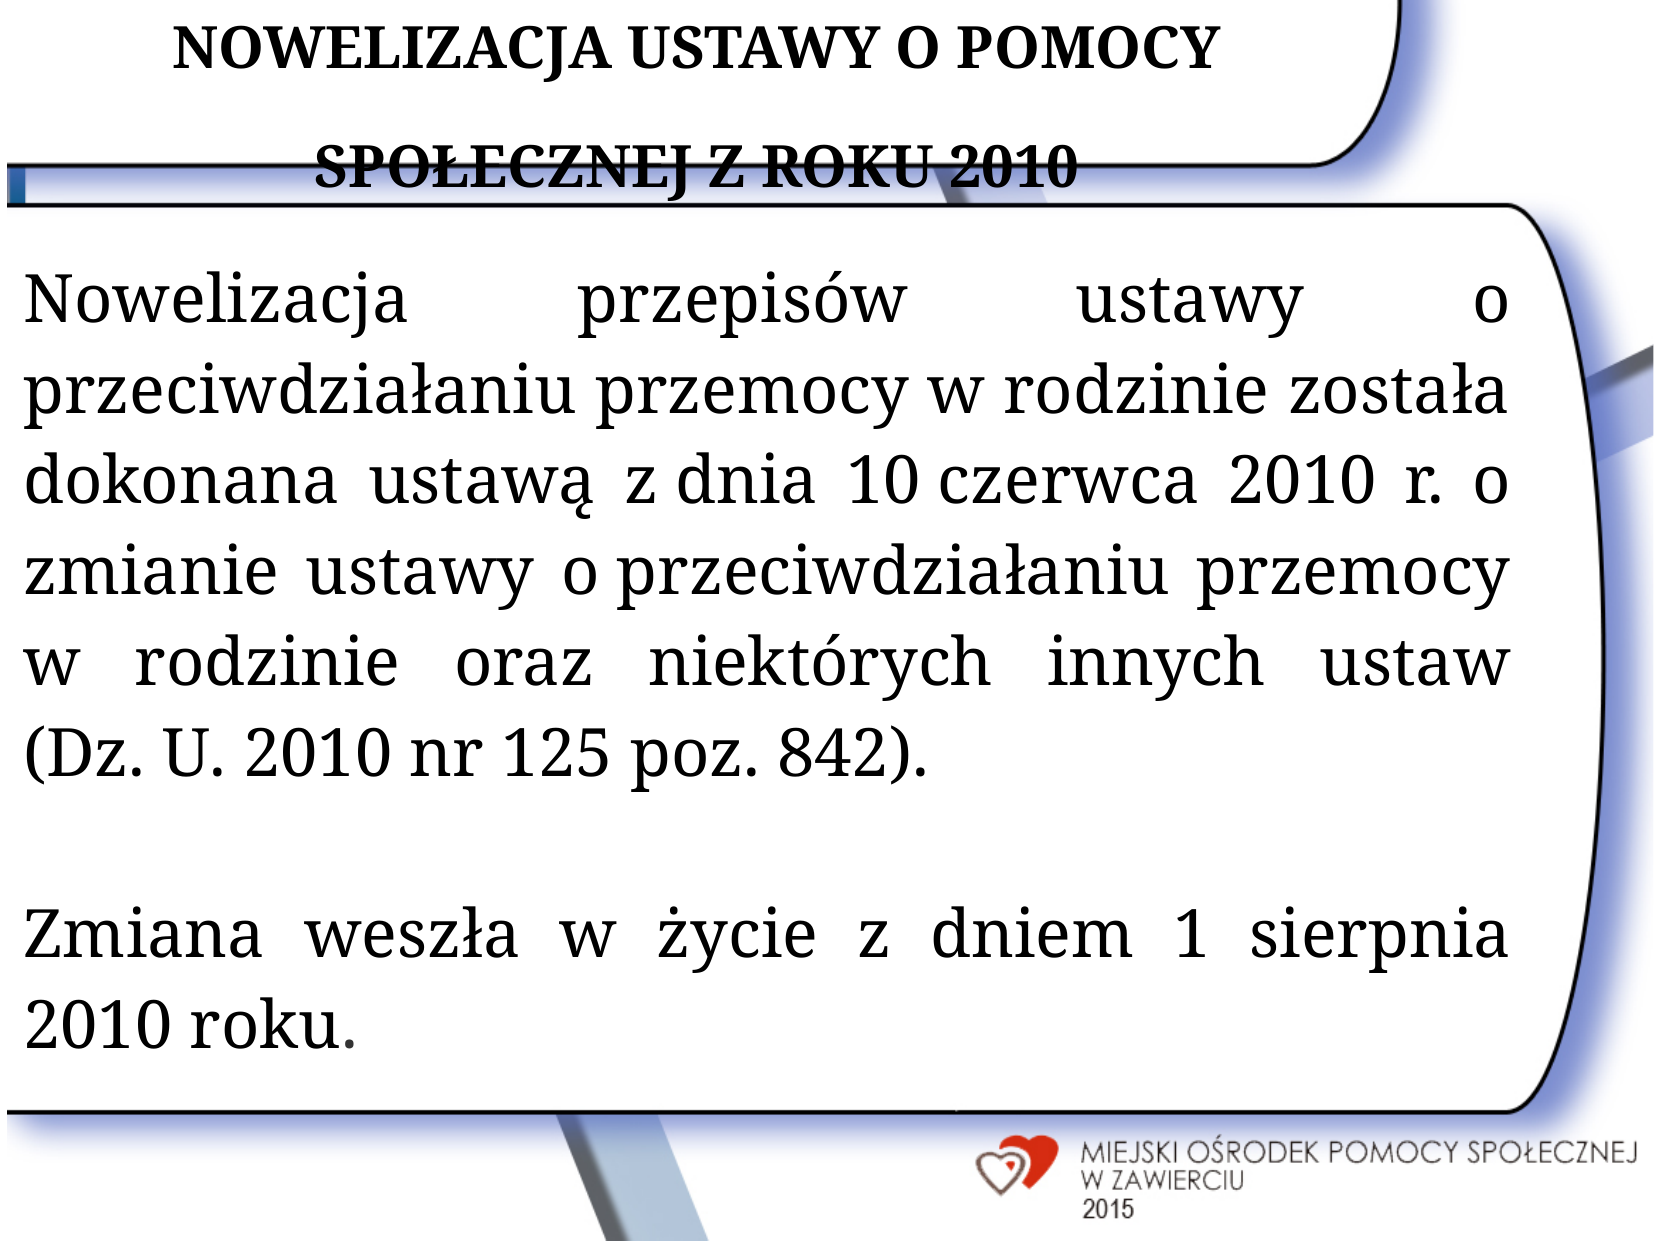

# NOWELIZACJA USTAWY O POMOCY SPOŁECZNEJ Z ROKU 2010
Nowelizacja przepisów ustawy o przeciwdziałaniu przemocy w rodzinie została dokonana ustawą z dnia 10 czerwca 2010 r. o zmianie ustawy o przeciwdziałaniu przemocy w rodzinie oraz niektórych innych ustaw (Dz. U. 2010 nr 125 poz. 842).
Zmiana weszła w życie z dniem 1 sierpnia 2010 roku.